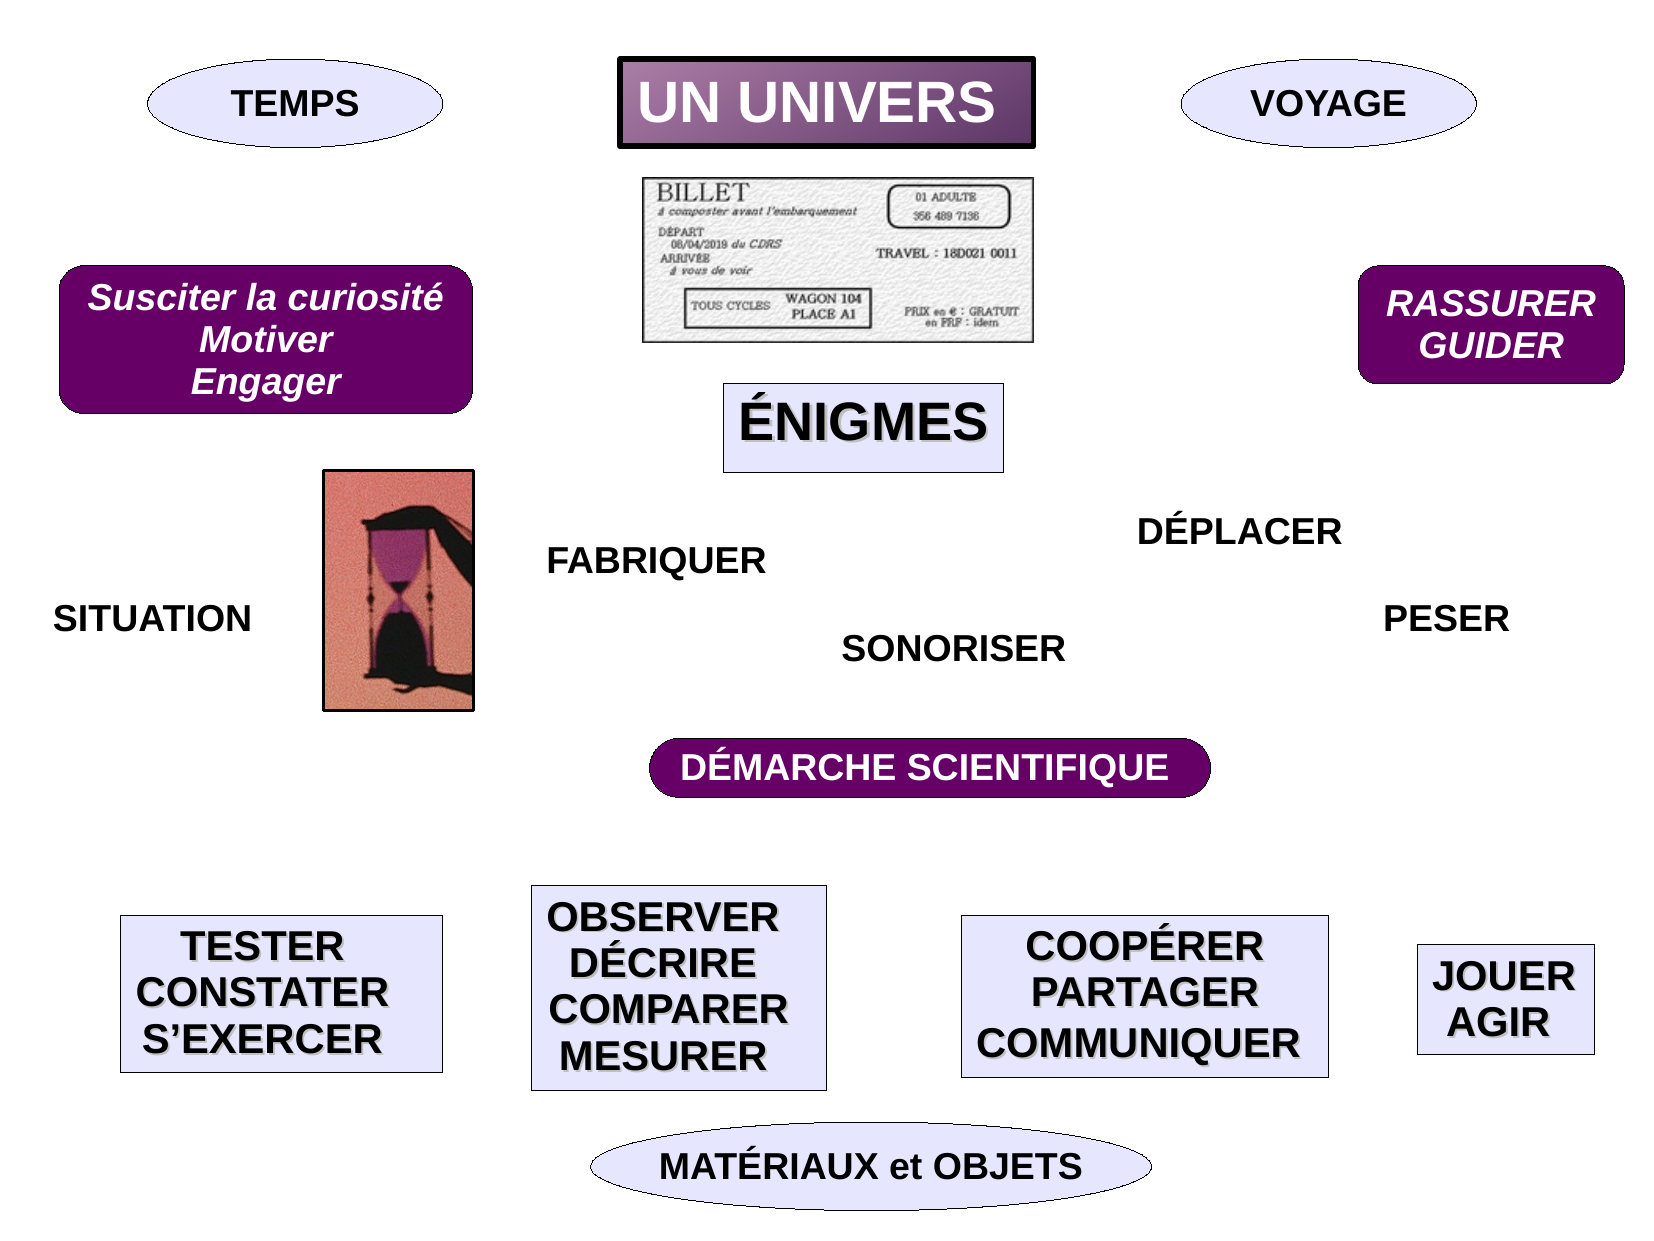

TEMPS
UN UNIVERS
VOYAGE
Susciter la curiosité
Motiver
Engager
RASSURER
GUIDER
ÉNIGMES
DÉPLACER
FABRIQUER
SITUATION
PESER
SONORISER
DÉMARCHE SCIENTIFIQUE
OBSERVER
DÉCRIRE
COMPARER
MESURER
TESTER
CONSTATER
S’EXERCER
COOPÉRER
PARTAGER
COMMUNIQUER
JOUER
AGIR
MATÉRIAUX et OBJETS